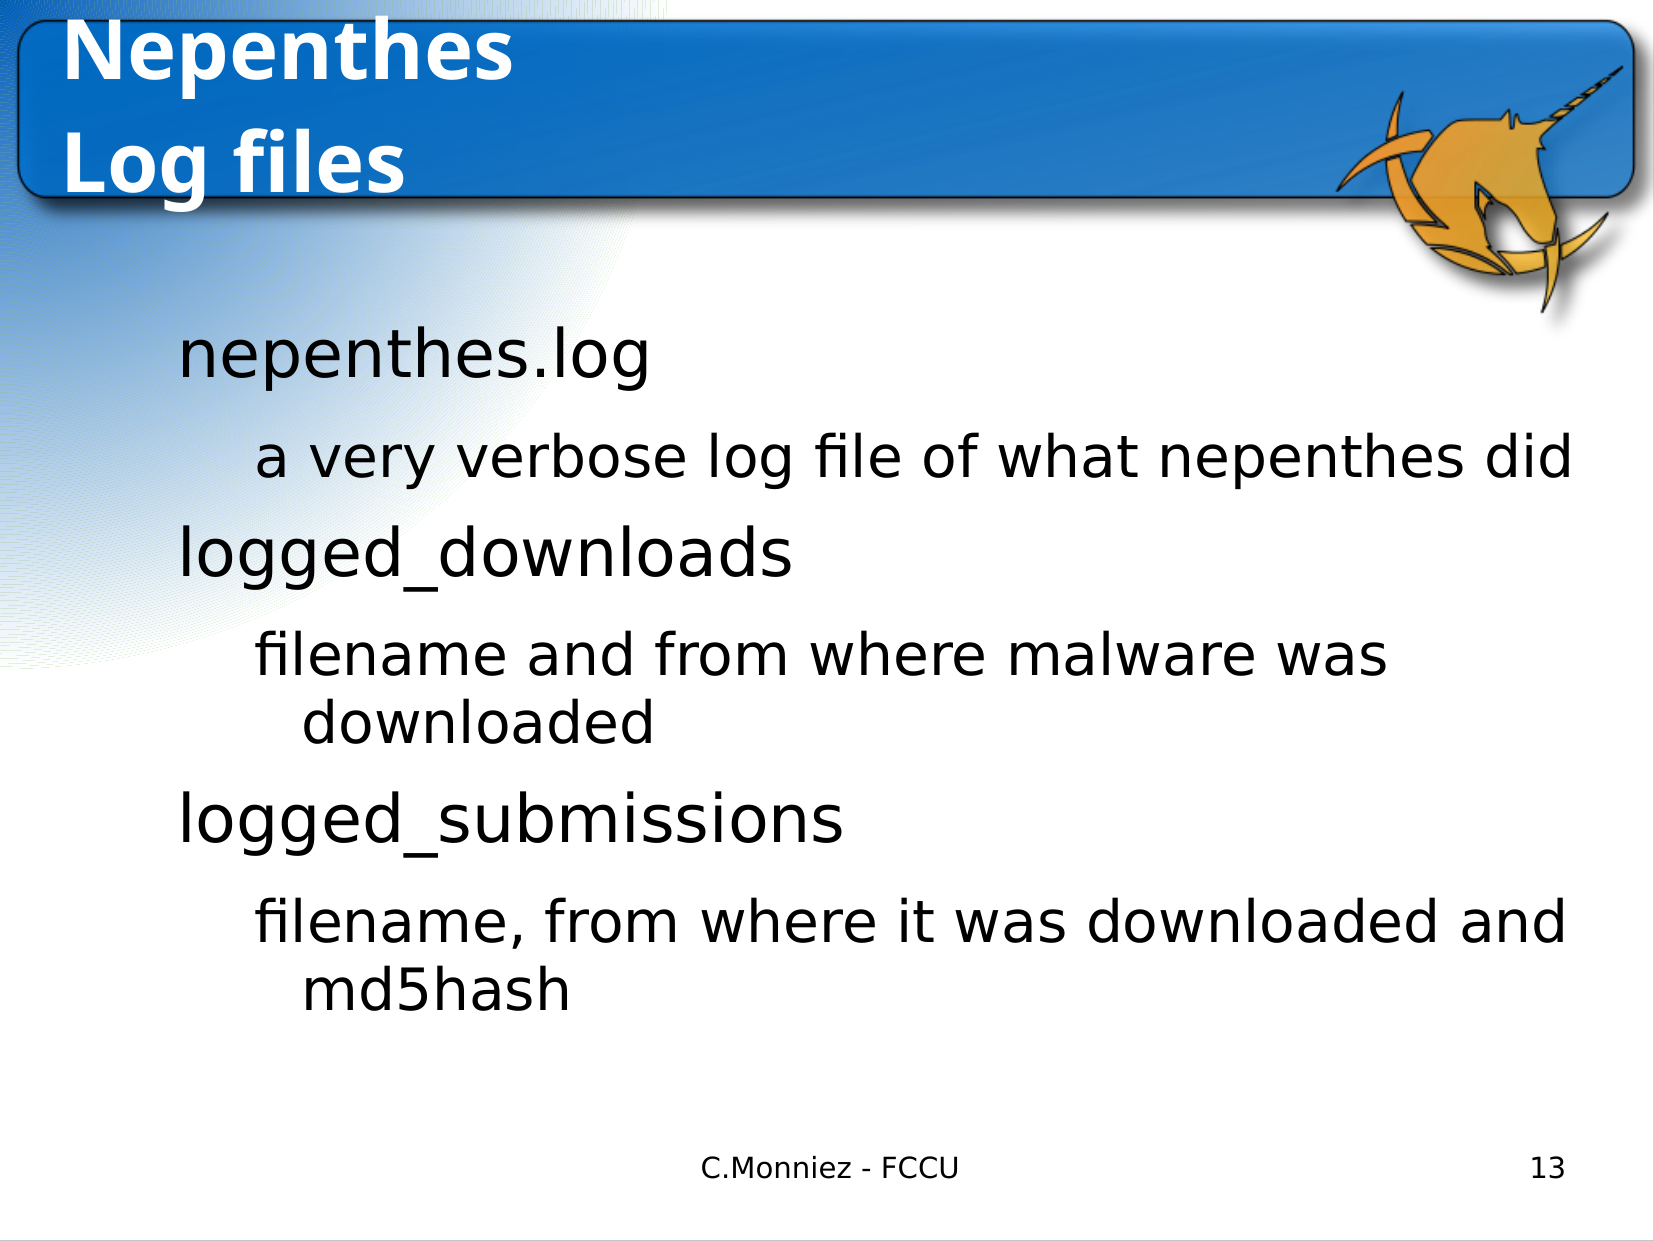

# Nepenthes Log files
nepenthes.log
a very verbose log file of what nepenthes did
logged_downloads
filename and from where malware was downloaded
logged_submissions
filename, from where it was downloaded and md5hash
C.Monniez - FCCU
13